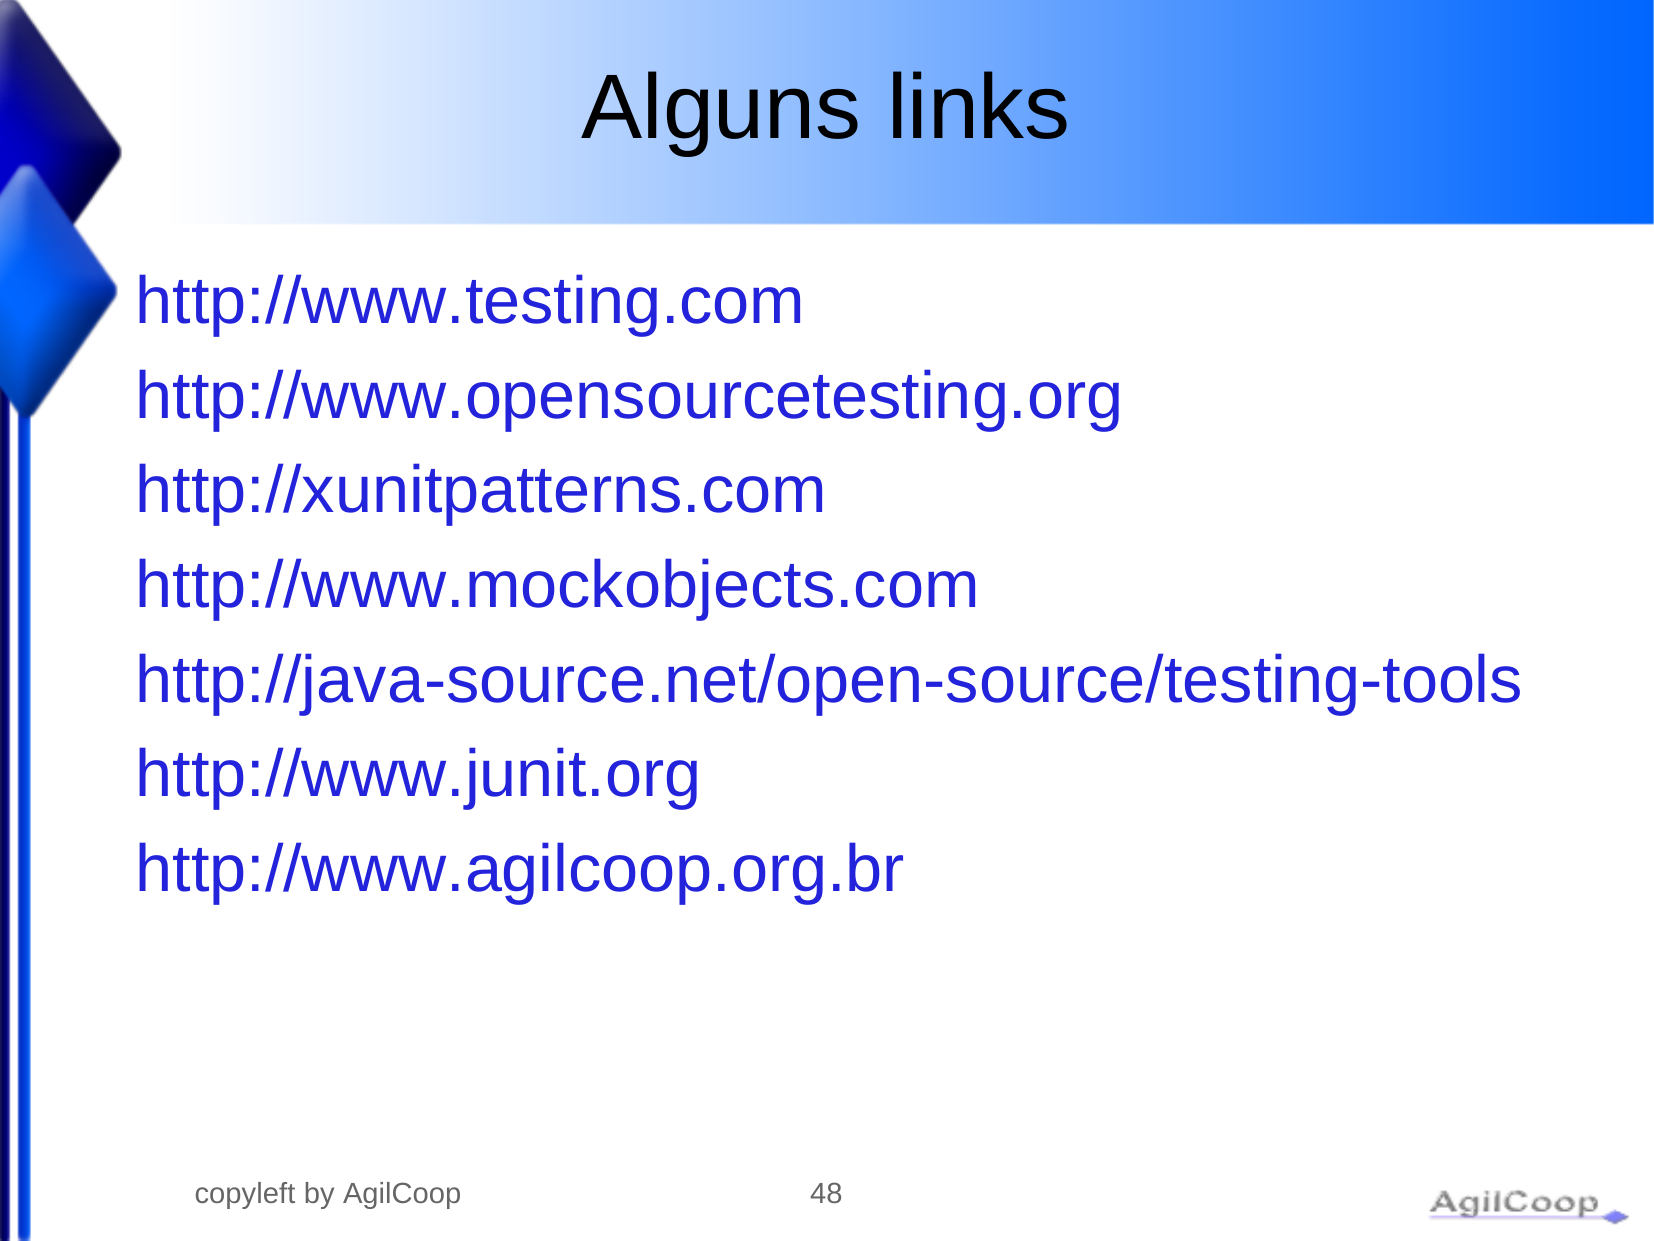

# Alguns links
http://www.testing.com
http://www.opensourcetesting.org
http://xunitpatterns.com
http://www.mockobjects.com
http://java-source.net/open-source/testing-tools
http://www.junit.org
http://www.agilcoop.org.br
copyleft by AgilCoop
48